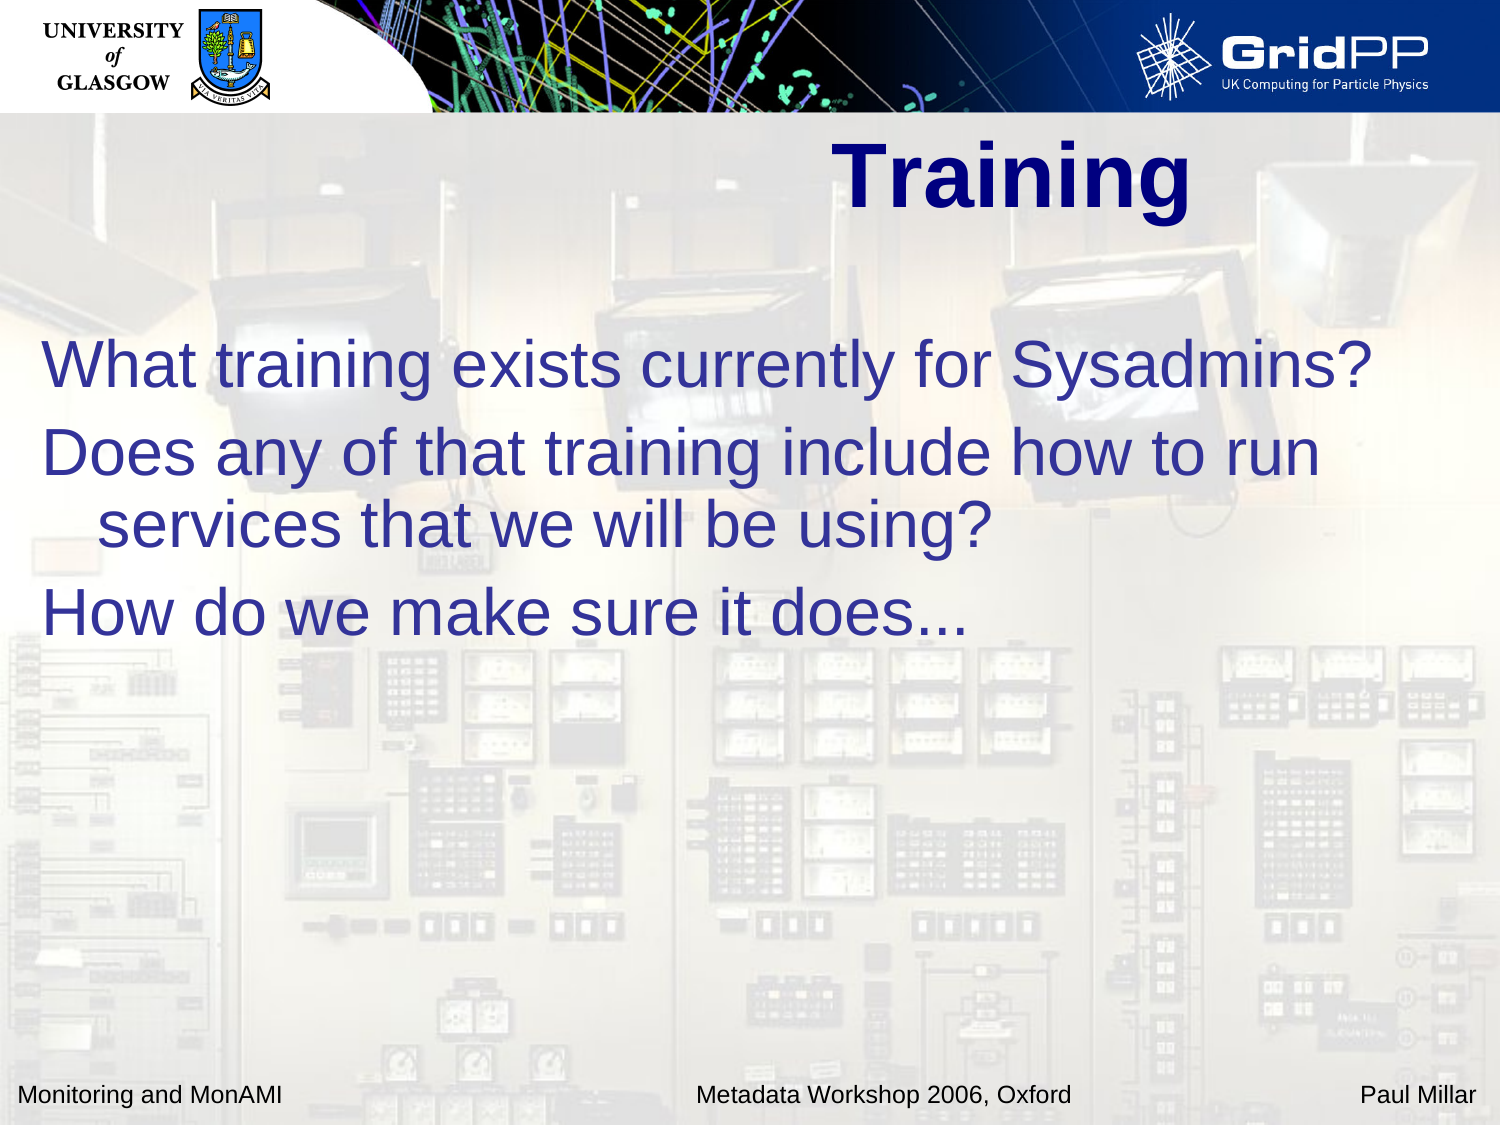

# Training
What training exists currently for Sysadmins?
Does any of that training include how to run services that we will be using?
How do we make sure it does...